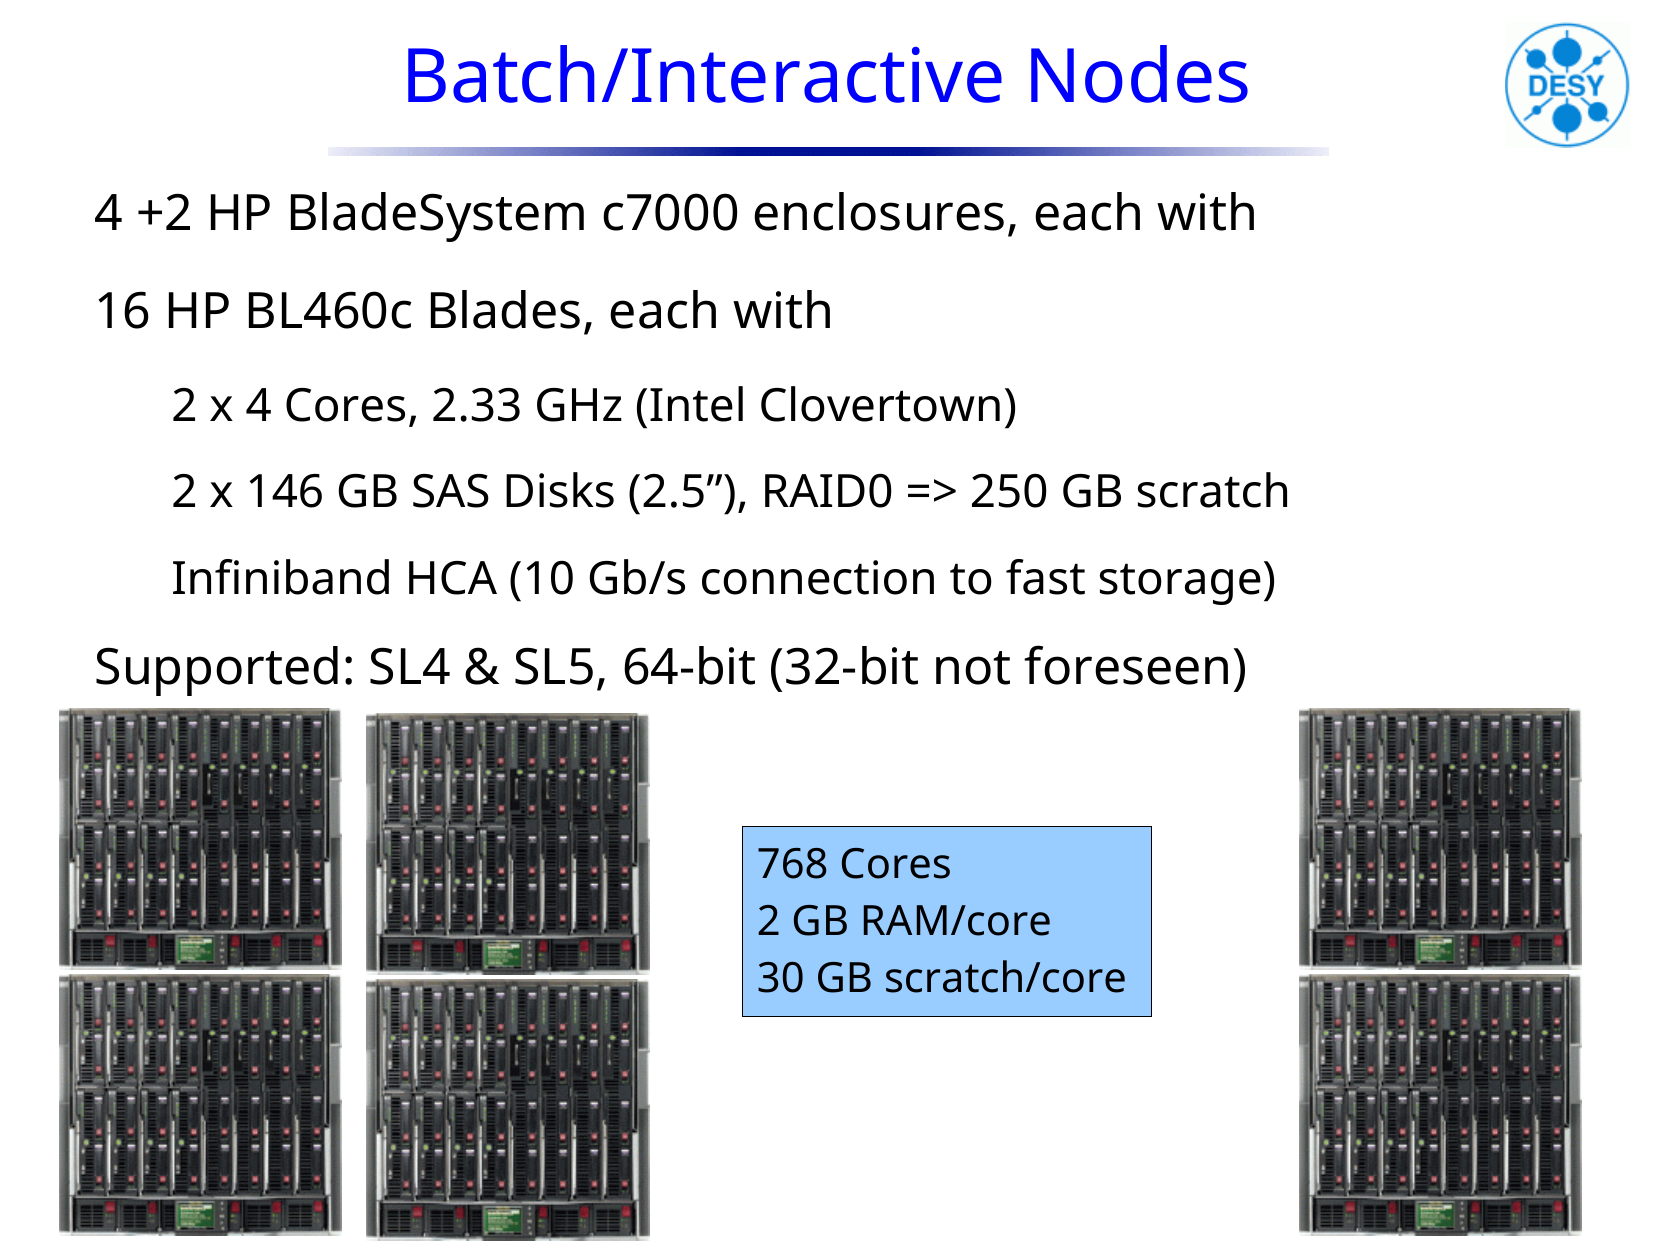

# Batch/Interactive Nodes
4 +2 HP BladeSystem c7000 enclosures, each with
16 HP BL460c Blades, each with
2 x 4 Cores, 2.33 GHz (Intel Clovertown)
2 x 146 GB SAS Disks (2.5”), RAID0 => 250 GB scratch
Infiniband HCA (10 Gb/s connection to fast storage)
Supported: SL4 & SL5, 64-bit (32-bit not foreseen)
768 Cores
2 GB RAM/core
30 GB scratch/core